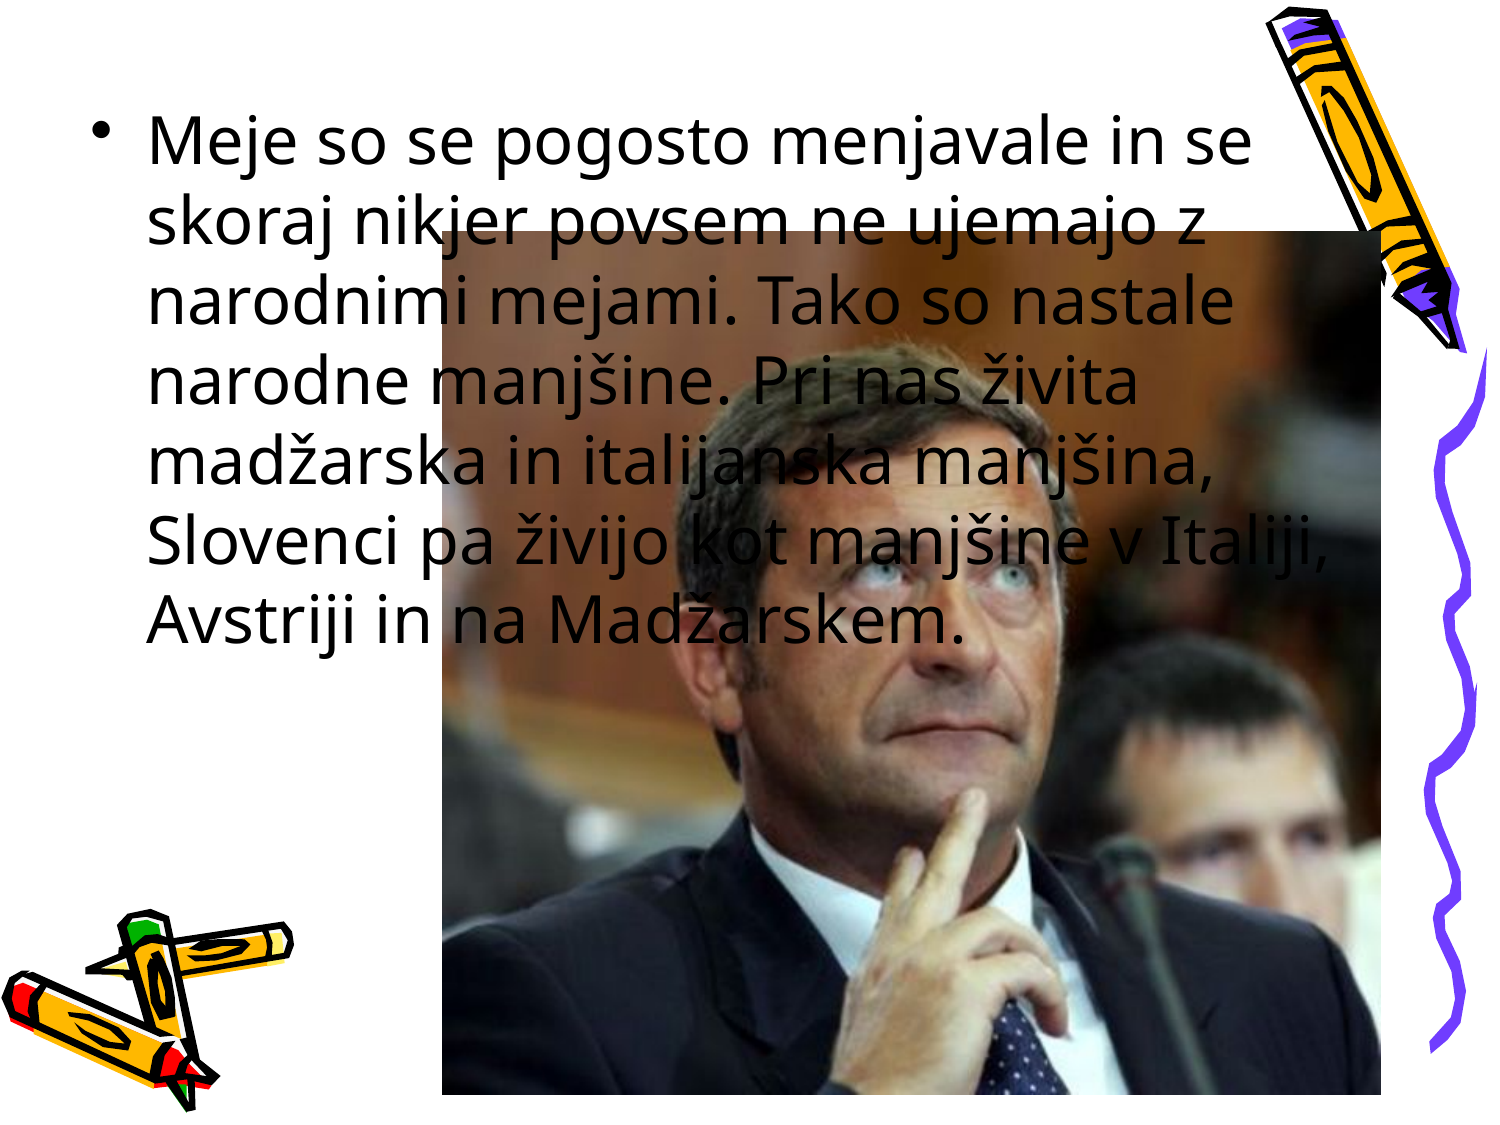

#
Meje so se pogosto menjavale in se skoraj nikjer povsem ne ujemajo z narodnimi mejami. Tako so nastale narodne manjšine. Pri nas živita madžarska in italijanska manjšina, Slovenci pa živijo kot manjšine v Italiji, Avstriji in na Madžarskem.